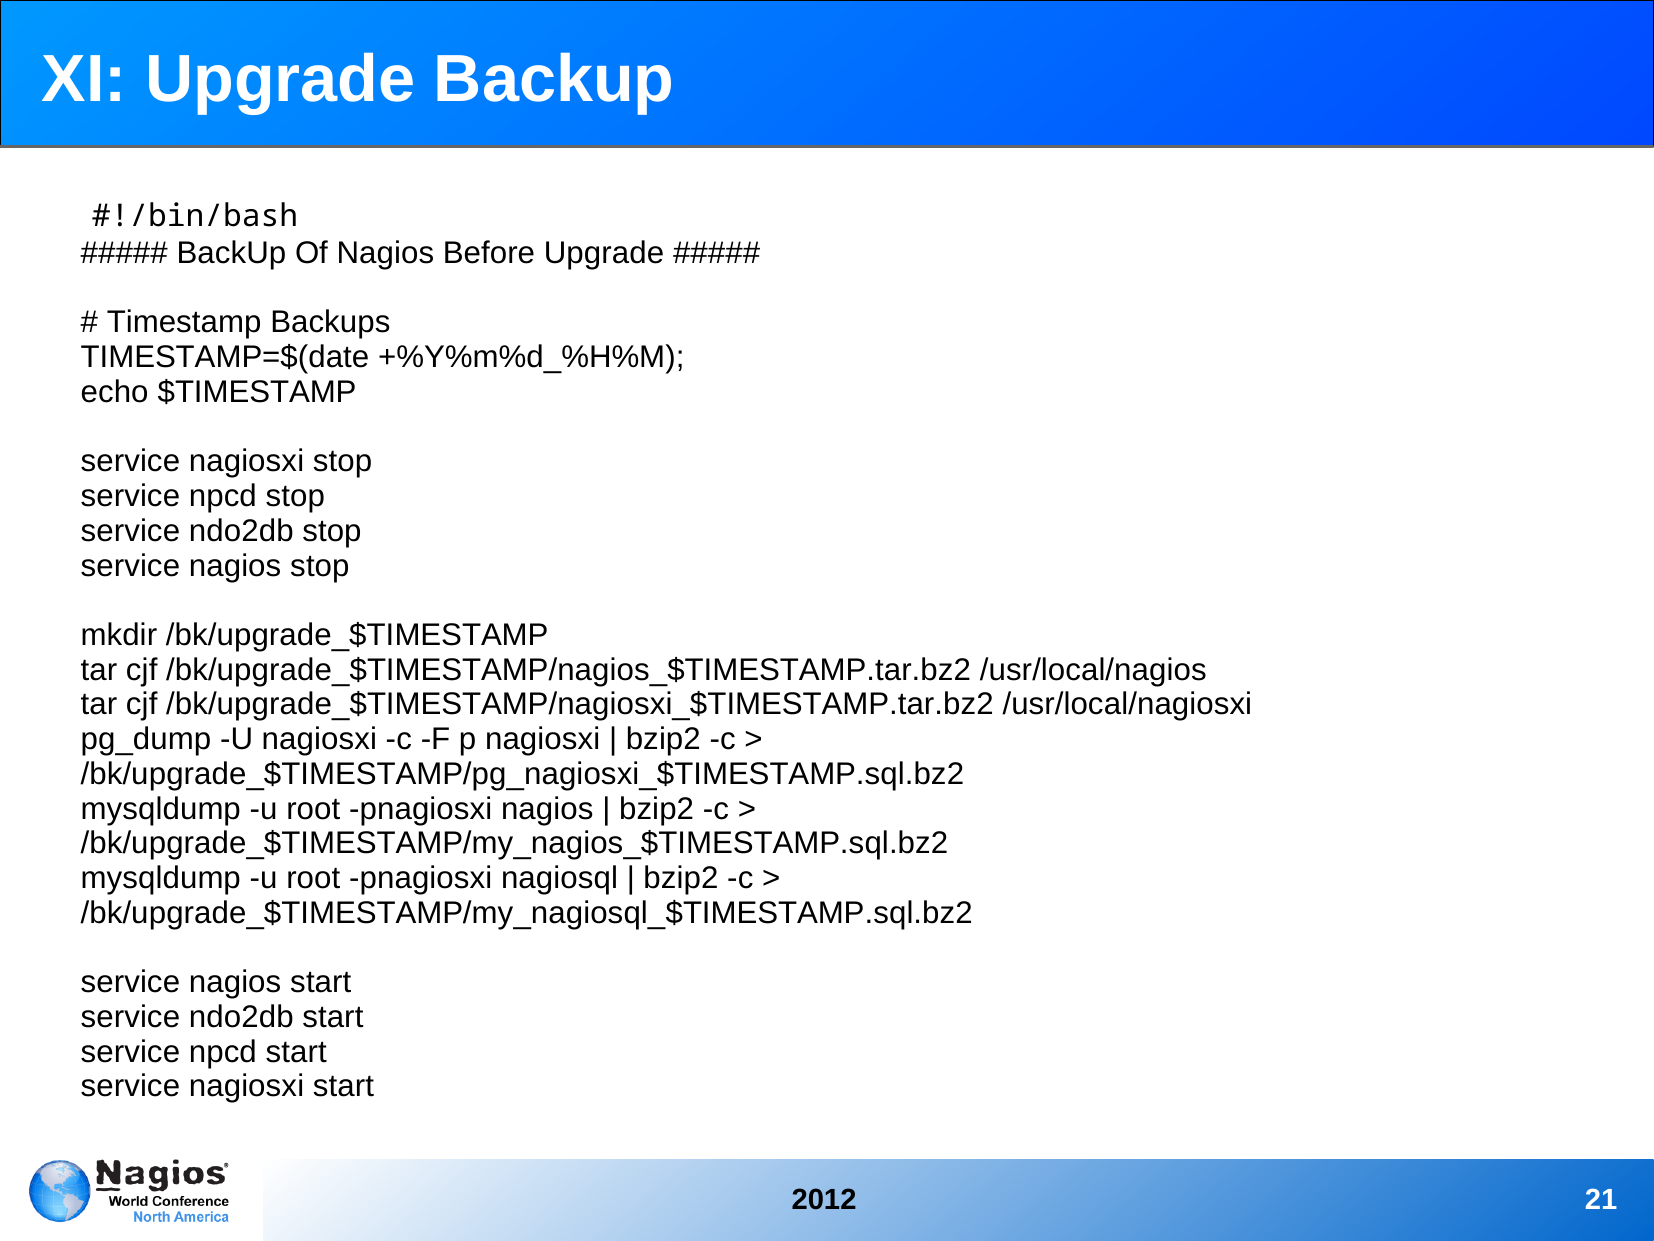

# XI: Upgrade Backup
#!/bin/bash
##### BackUp Of Nagios Before Upgrade #####
# Timestamp Backups
TIMESTAMP=$(date +%Y%m%d_%H%M);
echo $TIMESTAMP
service nagiosxi stop
service npcd stop
service ndo2db stop
service nagios stop
mkdir /bk/upgrade_$TIMESTAMP
tar cjf /bk/upgrade_$TIMESTAMP/nagios_$TIMESTAMP.tar.bz2 /usr/local/nagios
tar cjf /bk/upgrade_$TIMESTAMP/nagiosxi_$TIMESTAMP.tar.bz2 /usr/local/nagiosxi
pg_dump -U nagiosxi -c -F p nagiosxi | bzip2 -c > /bk/upgrade_$TIMESTAMP/pg_nagiosxi_$TIMESTAMP.sql.bz2
mysqldump -u root -pnagiosxi nagios | bzip2 -c > /bk/upgrade_$TIMESTAMP/my_nagios_$TIMESTAMP.sql.bz2
mysqldump -u root -pnagiosxi nagiosql | bzip2 -c > /bk/upgrade_$TIMESTAMP/my_nagiosql_$TIMESTAMP.sql.bz2
service nagios start
service ndo2db start
service npcd start
service nagiosxi start
2011
21